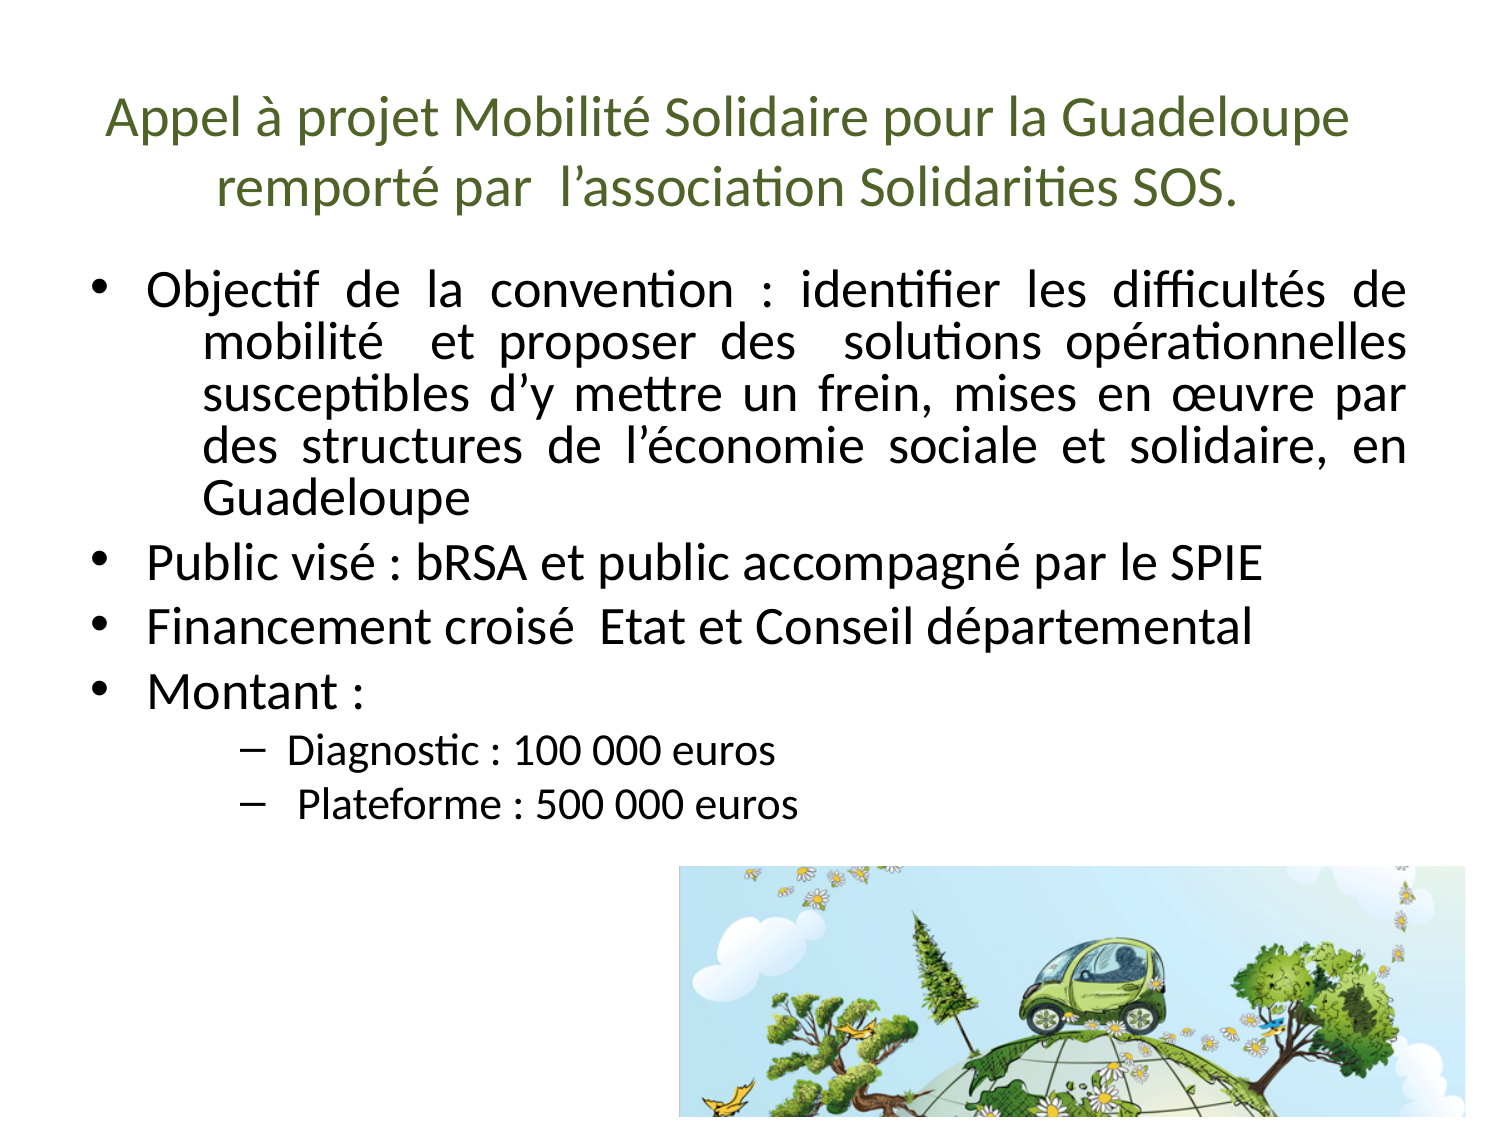

# Appel à projet Mobilité Solidaire pour la Guadeloupe remporté par l’association Solidarities SOS.
Objectif de la convention : identifier les difficultés de mobilité et proposer des solutions opérationnelles susceptibles d’y mettre un frein, mises en œuvre par des structures de l’économie sociale et solidaire, en Guadeloupe
Public visé : bRSA et public accompagné par le SPIE
Financement croisé Etat et Conseil départemental
Montant :
Diagnostic : 100 000 euros
 Plateforme : 500 000 euros